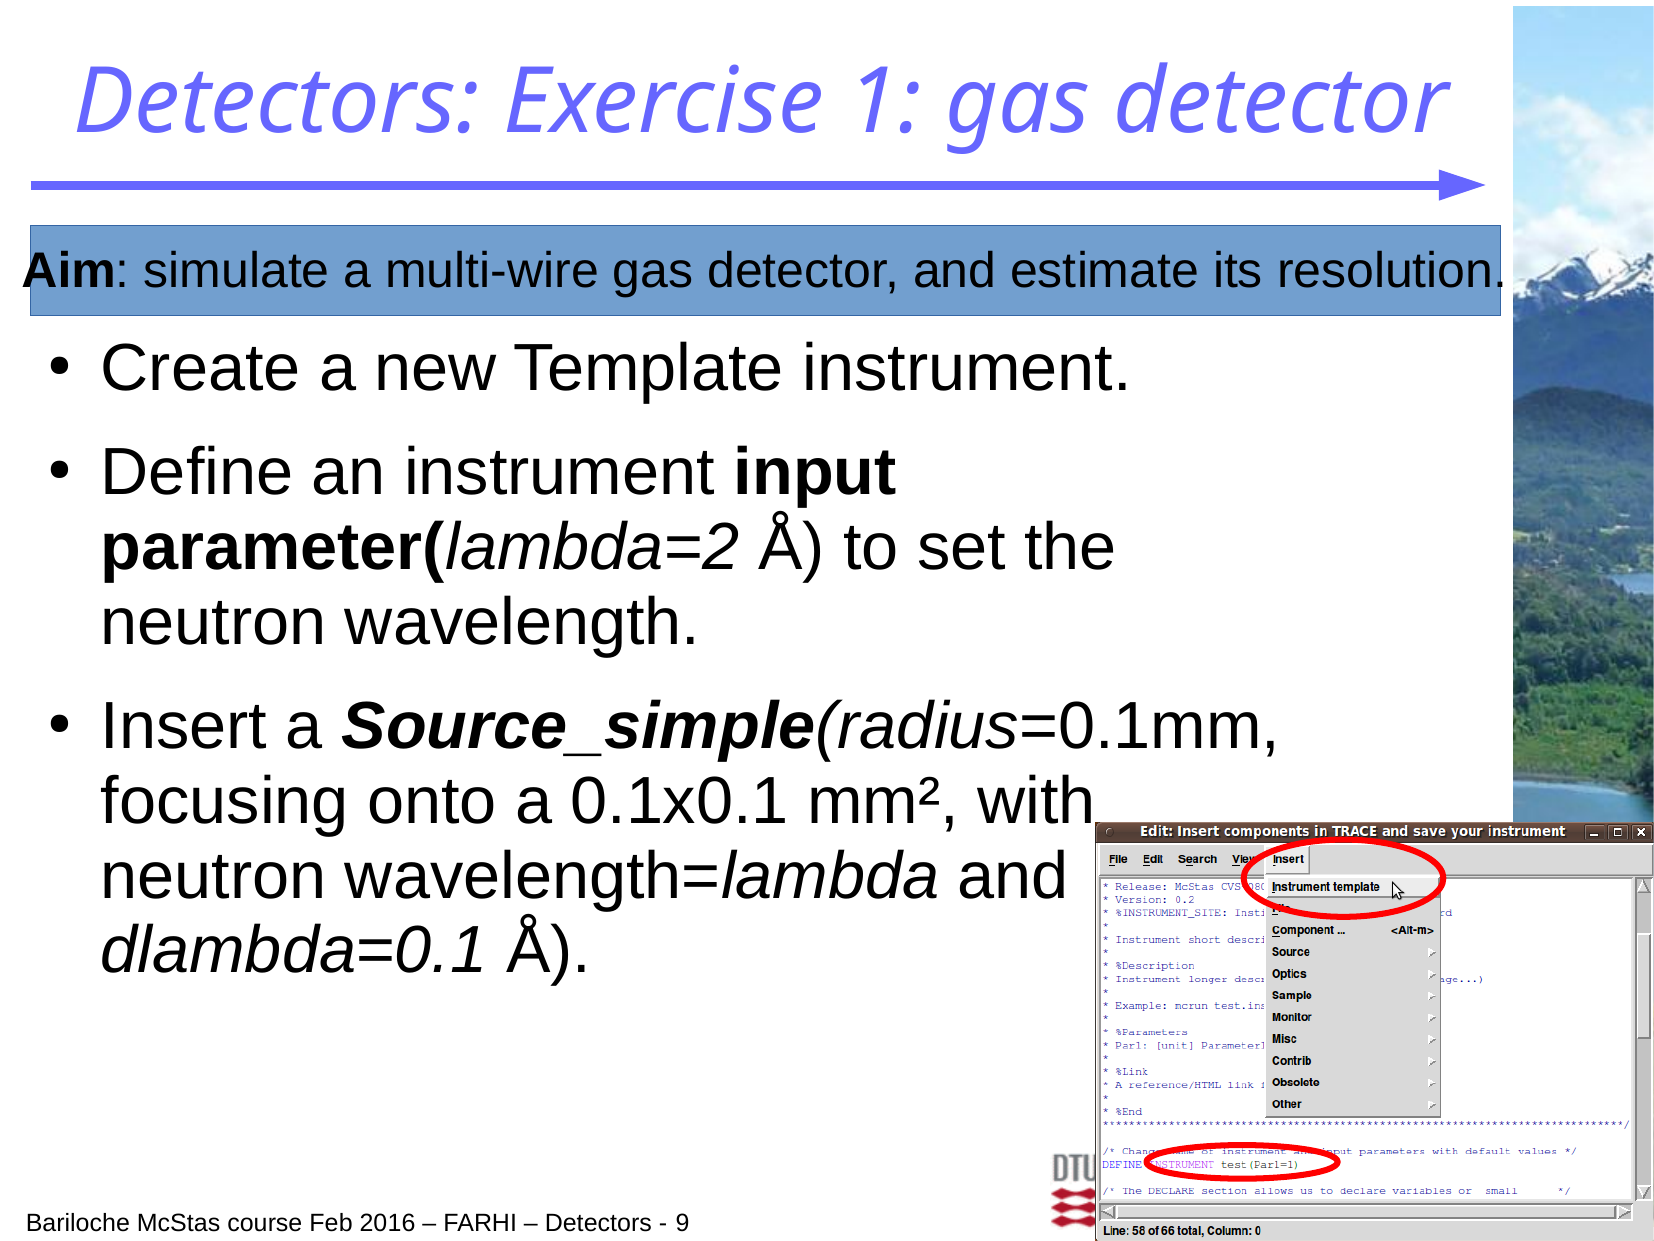

# Detectors: Exercise 1: gas detector
Aim: simulate a multi-wire gas detector, and estimate its resolution.
Create a new Template instrument.
Define an instrument input parameter(lambda=2 Å) to set the neutron wavelength.
Insert a Source_simple(radius=0.1mm, focusing onto a 0.1x0.1 mm², with neutron wavelength=lambda and dlambda=0.1 Å).